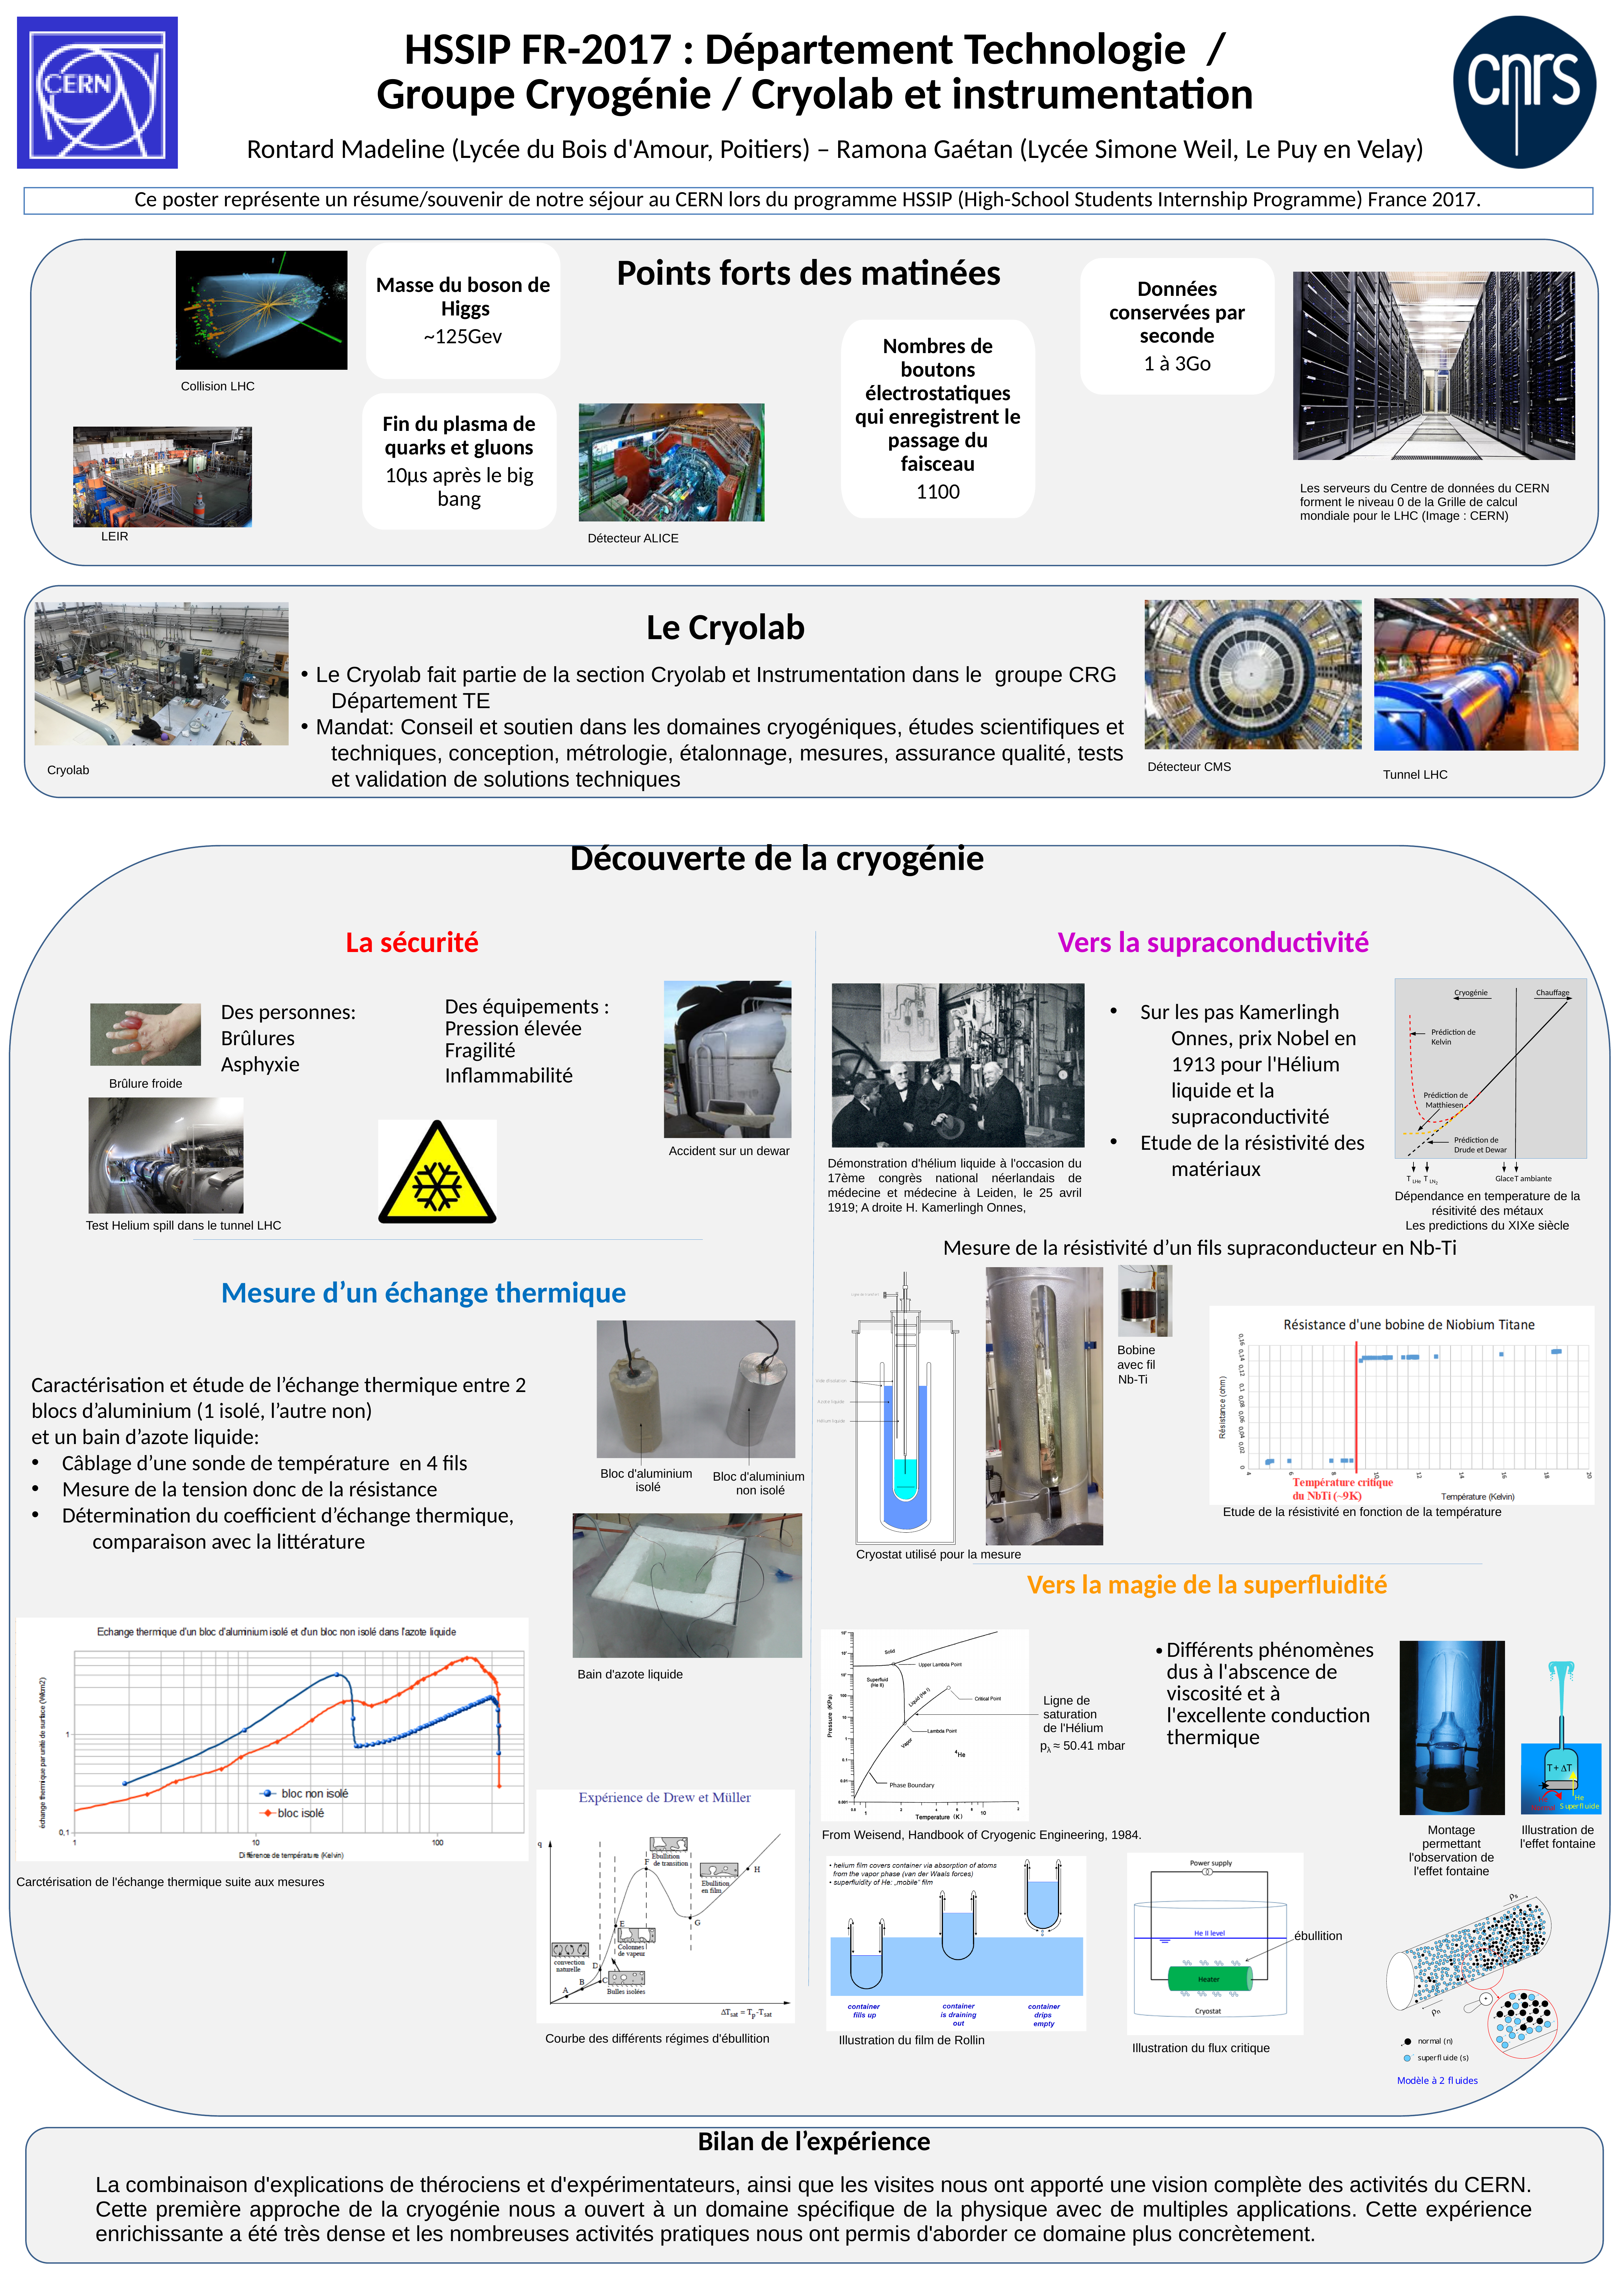

HSSIP FR-2017 : Département Technologie / Groupe Cryogénie / Cryolab et instrumentation
Rontard Madeline (Lycée du Bois d'Amour, Poitiers) – Ramona Gaétan (Lycée Simone Weil, Le Puy en Velay)
Ce poster représente un résume/souvenir de notre séjour au CERN lors du programme HSSIP (High-School Students Internship Programme) France 2017.
Masse du boson de Higgs
~125Gev
Points forts des matinées
Données conservées par seconde
1 à 3Go
Nombres de boutons électrostatiques qui enregistrent le passage du faisceau
1100
Collision LHC
Fin du plasma de quarks et gluons
10μs après le big bang
Les serveurs du Centre de données du CERN forment le niveau 0 de la Grille de calcul mondiale pour le LHC (Image : CERN)
LEIR
Détecteur ALICE
Le Cryolab
Le Cryolab fait partie de la section Cryolab et Instrumentation dans le groupe CRG Département TE
Mandat: Conseil et soutien dans les domaines cryogéniques, études scientifiques et techniques, conception, métrologie, étalonnage, mesures, assurance qualité, tests et validation de solutions techniques
Détecteur CMS
Cryolab
Tunnel LHC
Découverte de la cryogénie
La sécurité
Vers la supraconductivité
Cryogénie
Chauffage
Glace
T ambiante
Prédiction de Kelvin
Prédiction de
 Matthiesen
Prédiction de
Drude et Dewar
T LHe
T LN2
Dépendance en temperature de la résitivité des métaux
Les predictions du XIXe siècle
Des personnes:
Brûlures
Asphyxie
Des équipements :
Pression élevée
Fragilité
Inflammabilité
Sur les pas Kamerlingh Onnes, prix Nobel en 1913 pour l'Hélium liquide et la supraconductivité
Etude de la résistivité des matériaux
Brûlure froide
Accident sur un dewar
Démonstration d'hélium liquide à l'occasion du 17ème congrès national néerlandais de médecine et médecine à Leiden, le 25 avril 1919; A droite H. Kamerlingh Onnes,
Test Helium spill dans le tunnel LHC
Mesure de la résistivité d’un fils supraconducteur en Nb-Ti
Bobine avec fil
Nb-Ti
Mesure d’un échange thermique
Caractérisation et étude de l’échange thermique entre 2 blocs d’aluminium (1 isolé, l’autre non)
et un bain d’azote liquide:
Câblage d’une sonde de température en 4 fils
Mesure de la tension donc de la résistance
Détermination du coefficient d’échange thermique, comparaison avec la littérature
Bloc d'aluminium
isolé
Bloc d'aluminium
non isolé
Etude de la résistivité en fonction de la température
Cryostat utilisé pour la mesure
Vers la magie de la superfluidité
Phase Boundary
pλ ≈ 50.41 mbar
From Weisend, Handbook of Cryogenic Engineering, 1984.
Différents phénomènes dus à l'abscence de viscosité et à l'excellente conduction thermique
Bain d'azote liquide
Ligne de saturation de l'Hélium
Montage permettant l'observation de l'effet fontaine
Illustration de l'effet fontaine
Carctérisation de l'échange thermique suite aux mesures
ébullition
Courbe des différents régimes d'ébullition
Illustration du film de Rollin
Illustration du flux critique
Bilan de l’expérience
La combinaison d'explications de thérociens et d'expérimentateurs, ainsi que les visites nous ont apporté une vision complète des activités du CERN.
Cette première approche de la cryogénie nous a ouvert à un domaine spécifique de la physique avec de multiples applications. Cette expérience enrichissante a été très dense et les nombreuses activités pratiques nous ont permis d'aborder ce domaine plus concrètement.